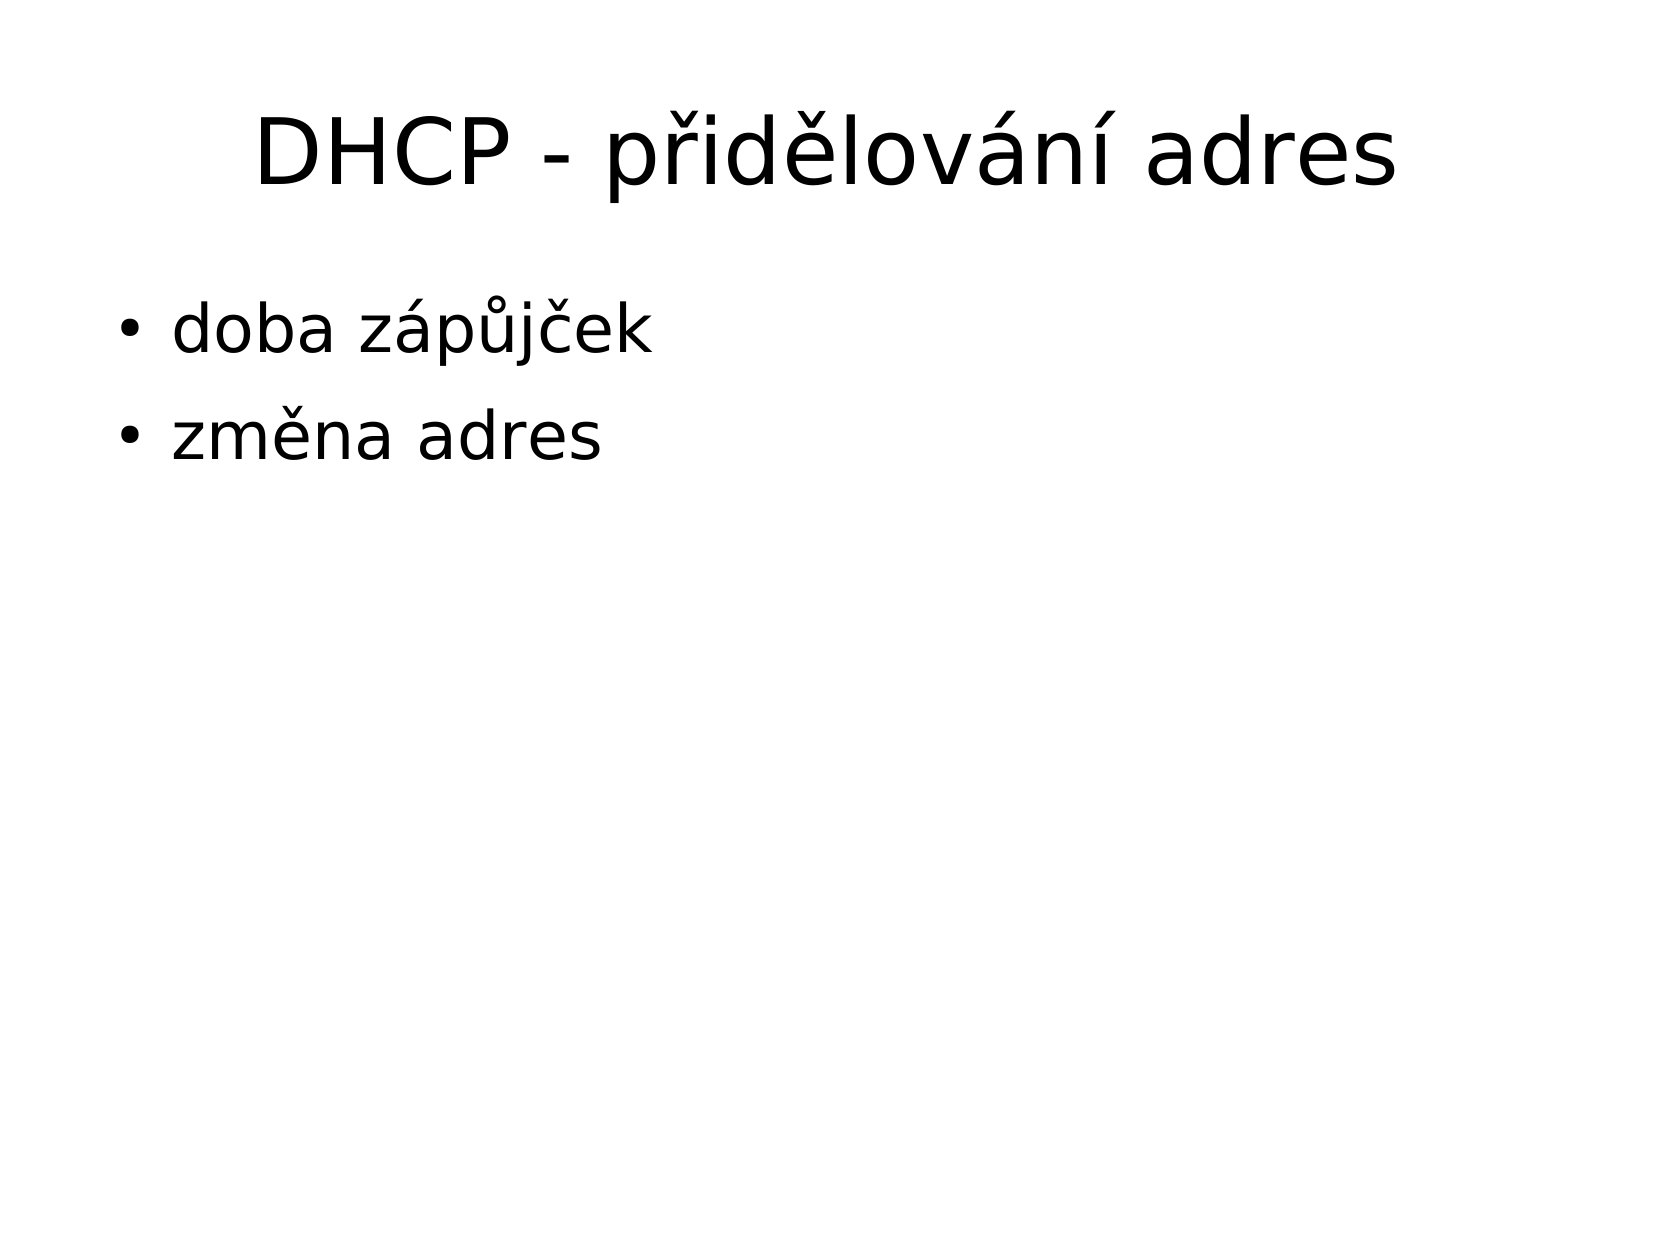

# DHCP - přidělování adres
doba zápůjček
změna adres